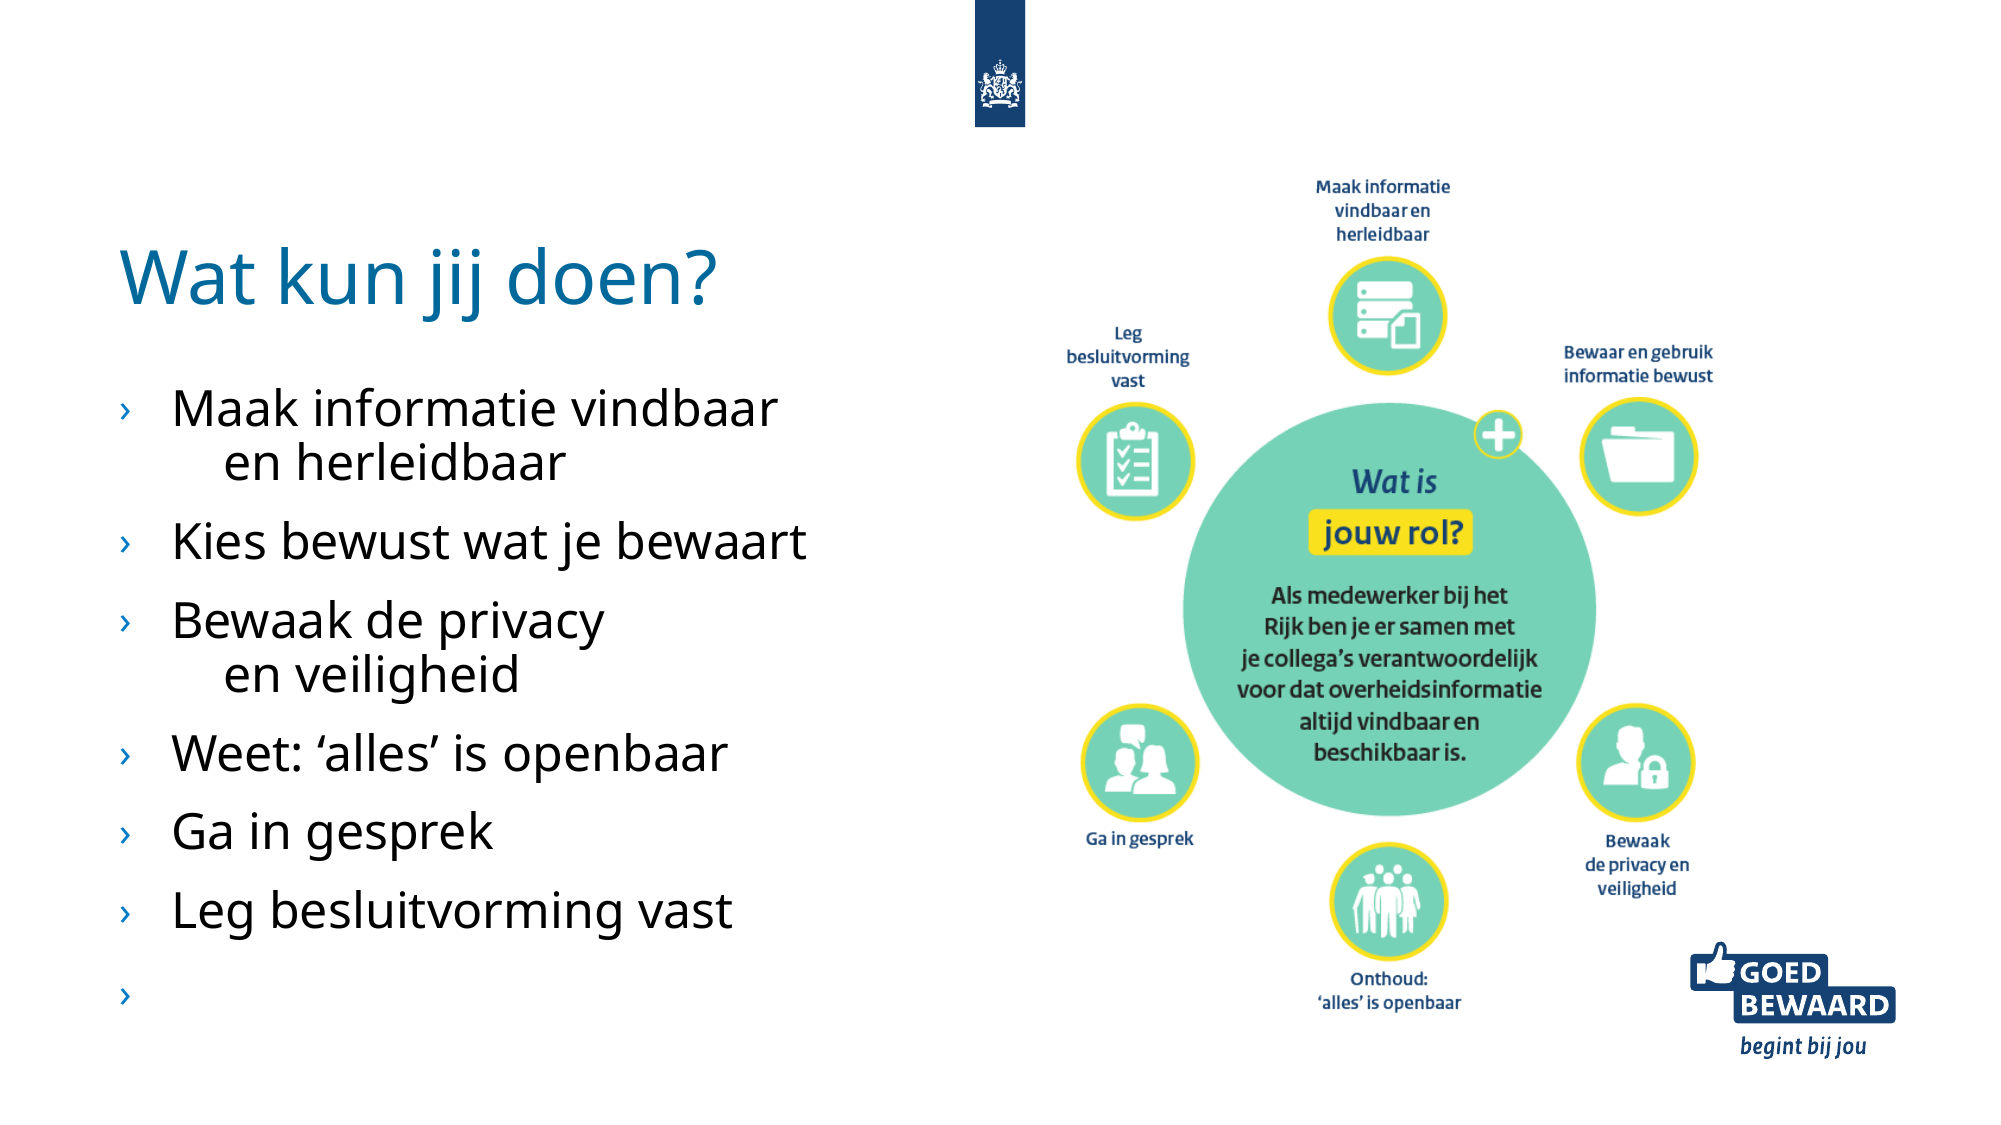

Wat kun jij doen?
# Maak informatie vindbaar en herleidbaar
Kies bewust wat je bewaart
Bewaak de privacy
en veiligheid
Weet: ‘alles’ is openbaar
Ga in gesprek
Leg besluitvorming vast